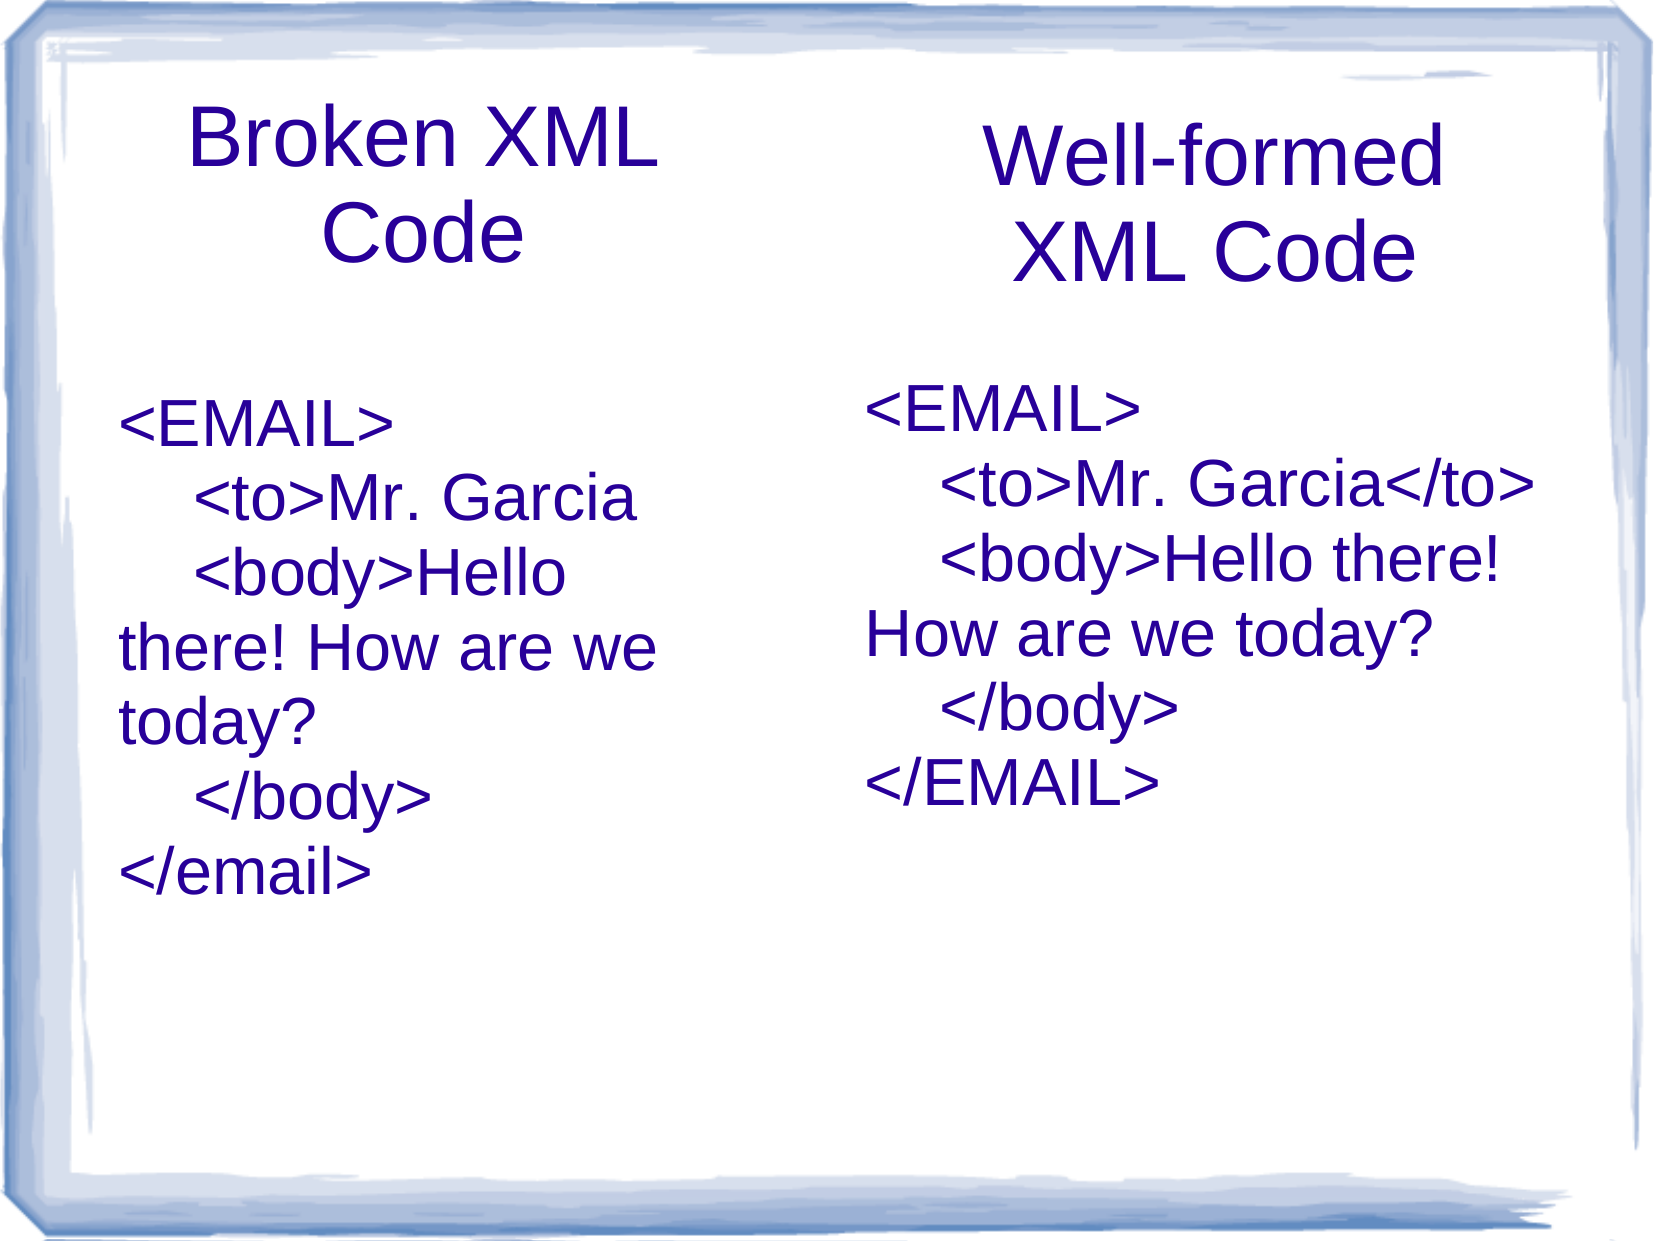

# Broken XML Code
Well-formed XML Code
<EMAIL>
	<to>Mr. Garcia</to>
	<body>Hello there! How are we today?			</body>
</EMAIL>
<EMAIL>
	<to>Mr. Garcia
	<body>Hello there! How are we today?
	</body>
</email>